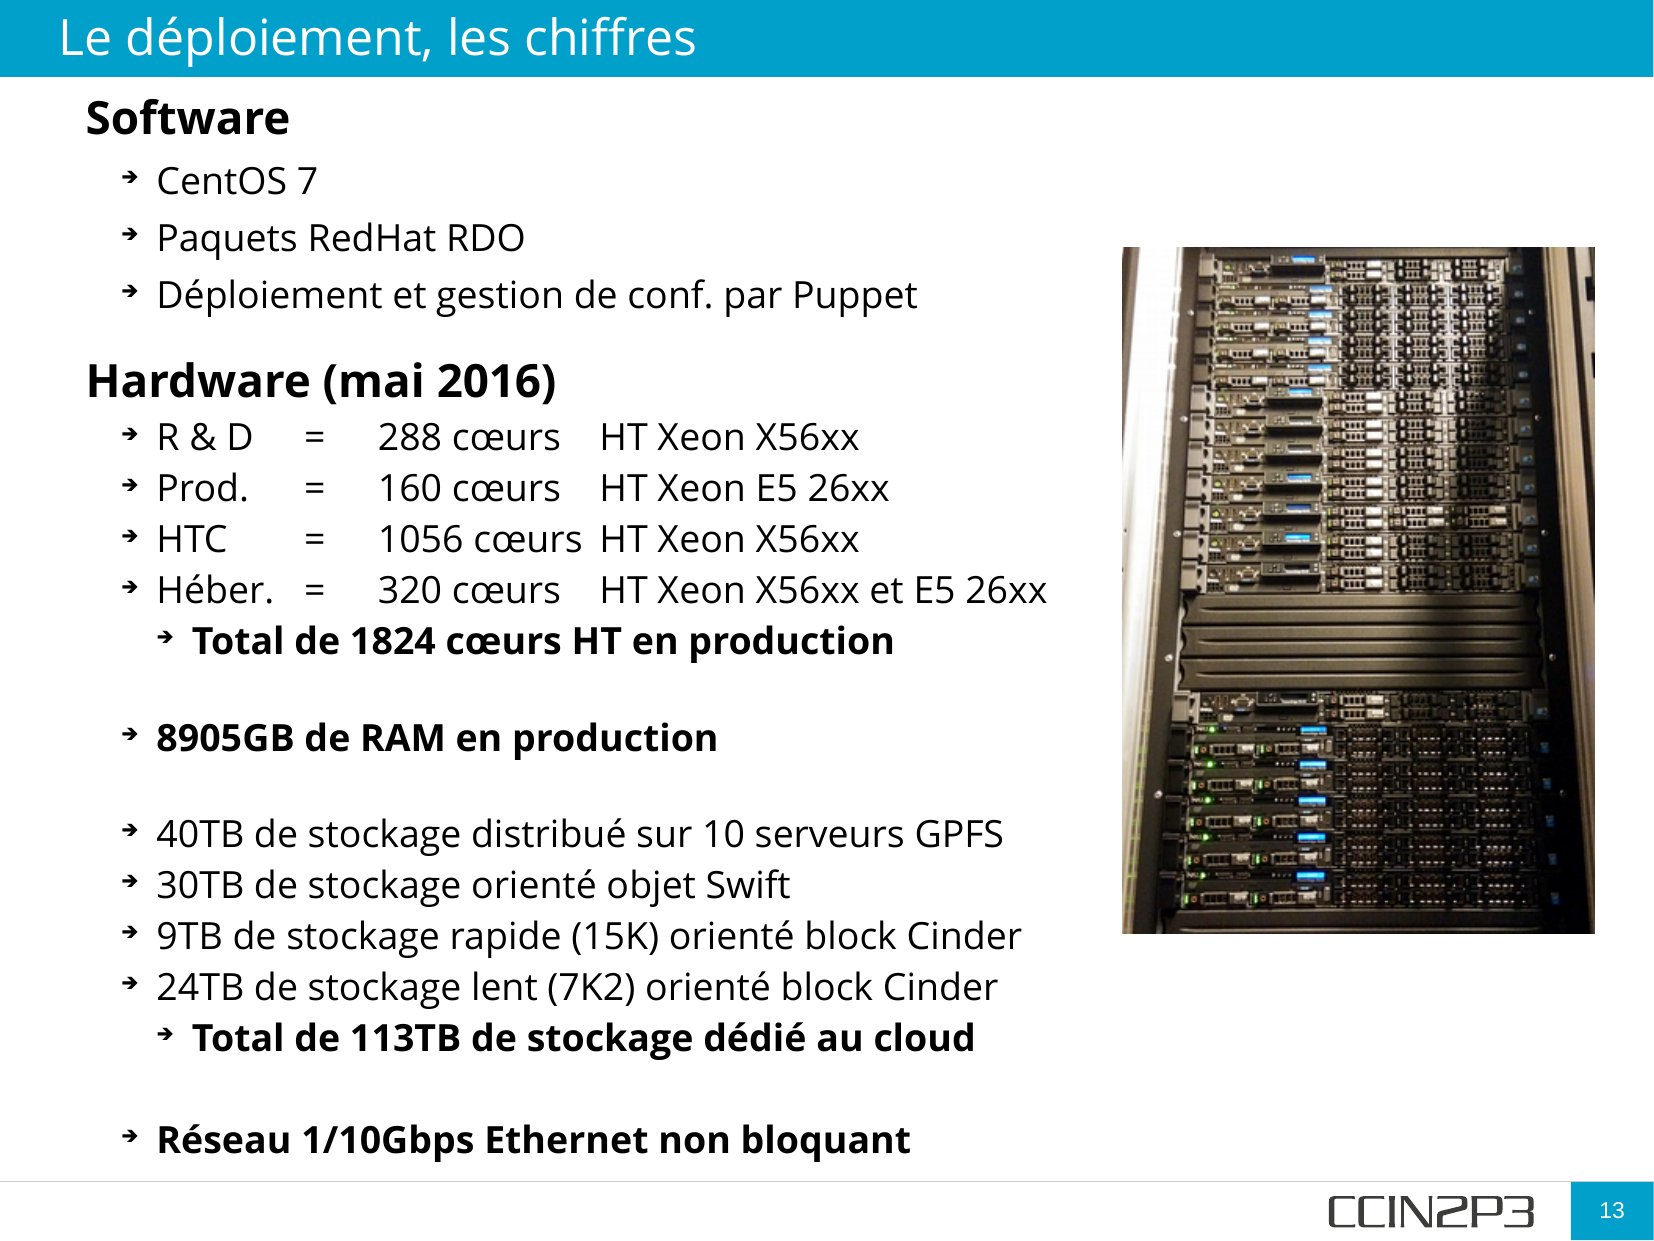

# Le déploiement, les chiffres
Software
CentOS 7
Paquets RedHat RDO
Déploiement et gestion de conf. par Puppet
Hardware (mai 2016)
R & D 	= 	288 cœurs 	HT Xeon X56xx
Prod. 	= 	160 cœurs 	HT Xeon E5 26xx
HTC 	= 	1056 cœurs 	HT Xeon X56xx
Héber. 	= 	320 cœurs 	HT Xeon X56xx et E5 26xx
Total de 1824 cœurs HT en production
8905GB de RAM en production
40TB de stockage distribué sur 10 serveurs GPFS
30TB de stockage orienté objet Swift
9TB de stockage rapide (15K) orienté block Cinder
24TB de stockage lent (7K2) orienté block Cinder
Total de 113TB de stockage dédié au cloud
Réseau 1/10Gbps Ethernet non bloquant
13